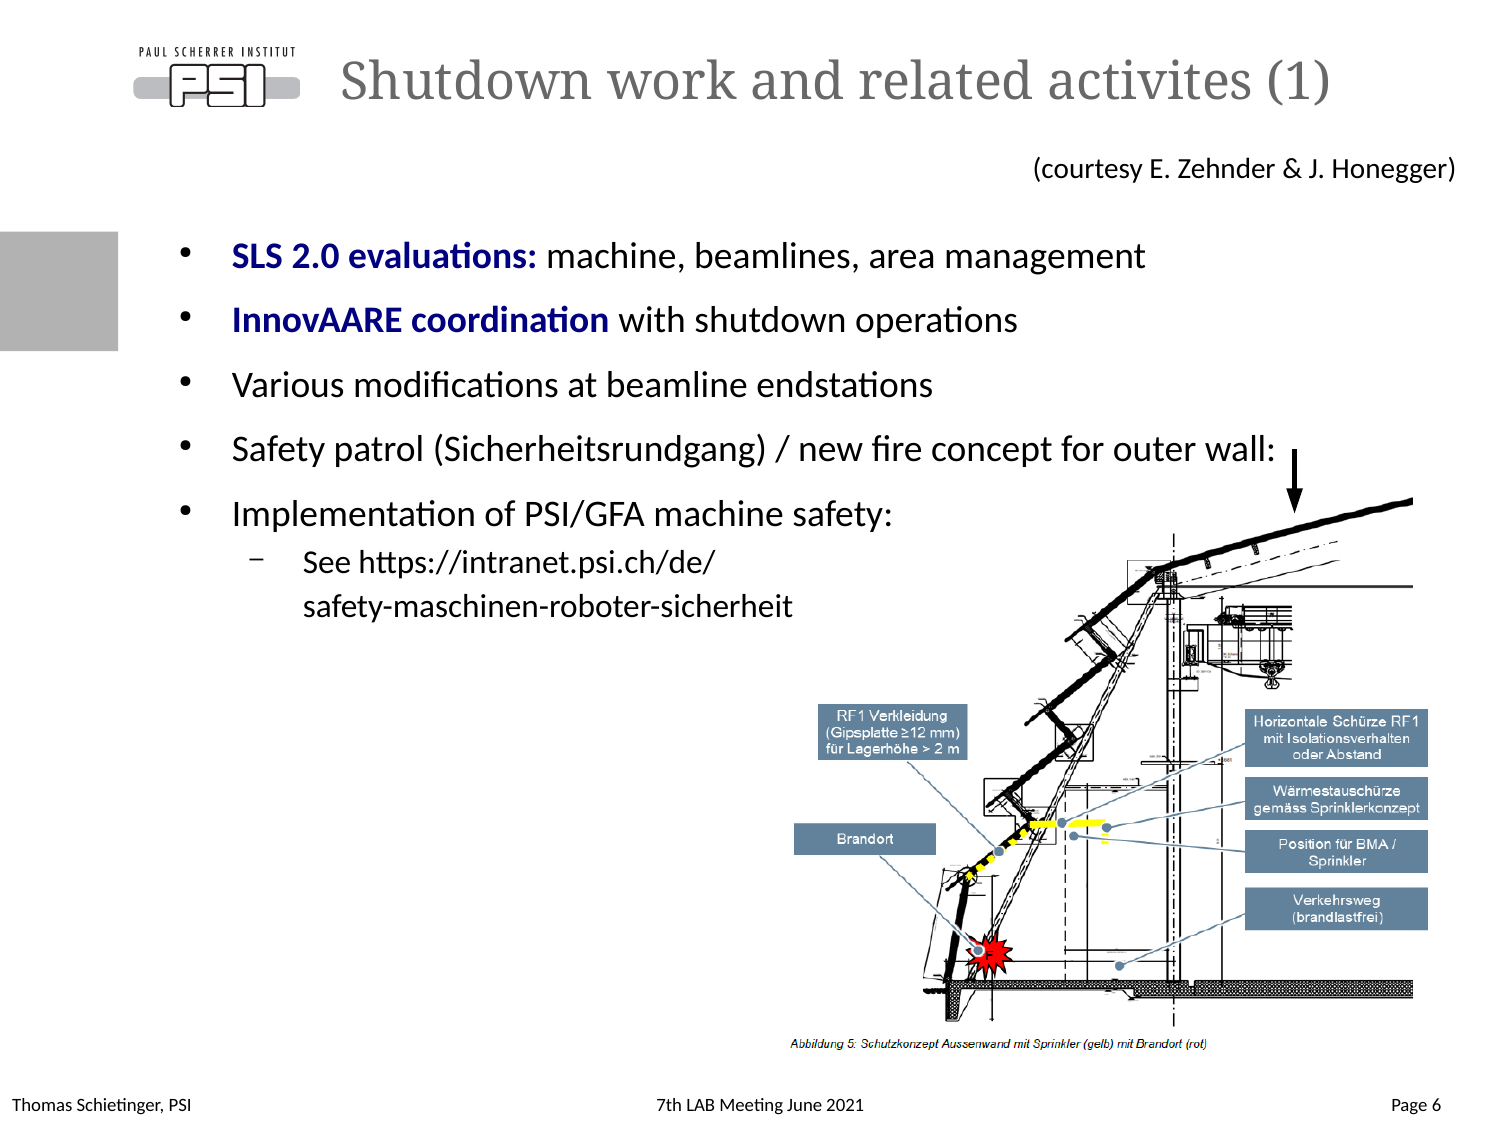

# Shutdown work and related activites (1)
(courtesy E. Zehnder & J. Honegger)
SLS 2.0 evaluations: machine, beamlines, area management
InnovAARE coordination with shutdown operations
Various modifications at beamline endstations
Safety patrol (Sicherheitsrundgang) / new fire concept for outer wall:
Implementation of PSI/GFA machine safety:
See https://intranet.psi.ch/de/
safety-maschinen-roboter-sicherheit